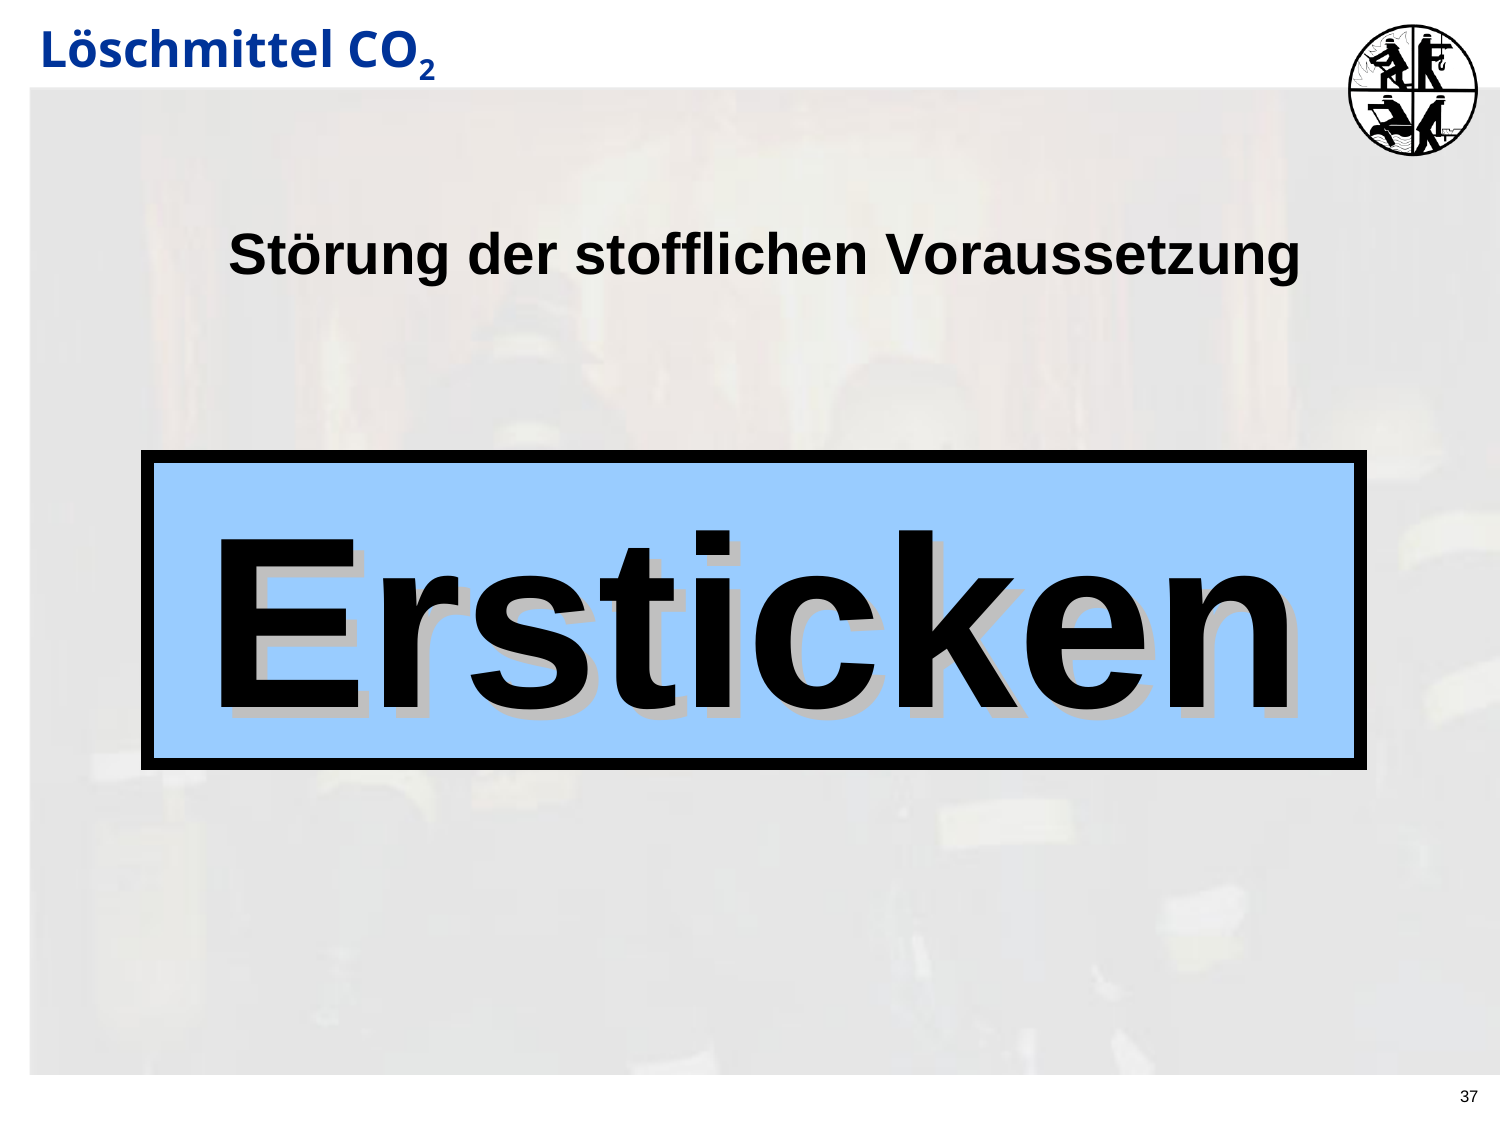

# Löschmittel CO2
Störung der stofflichen Voraussetzung
Ersticken